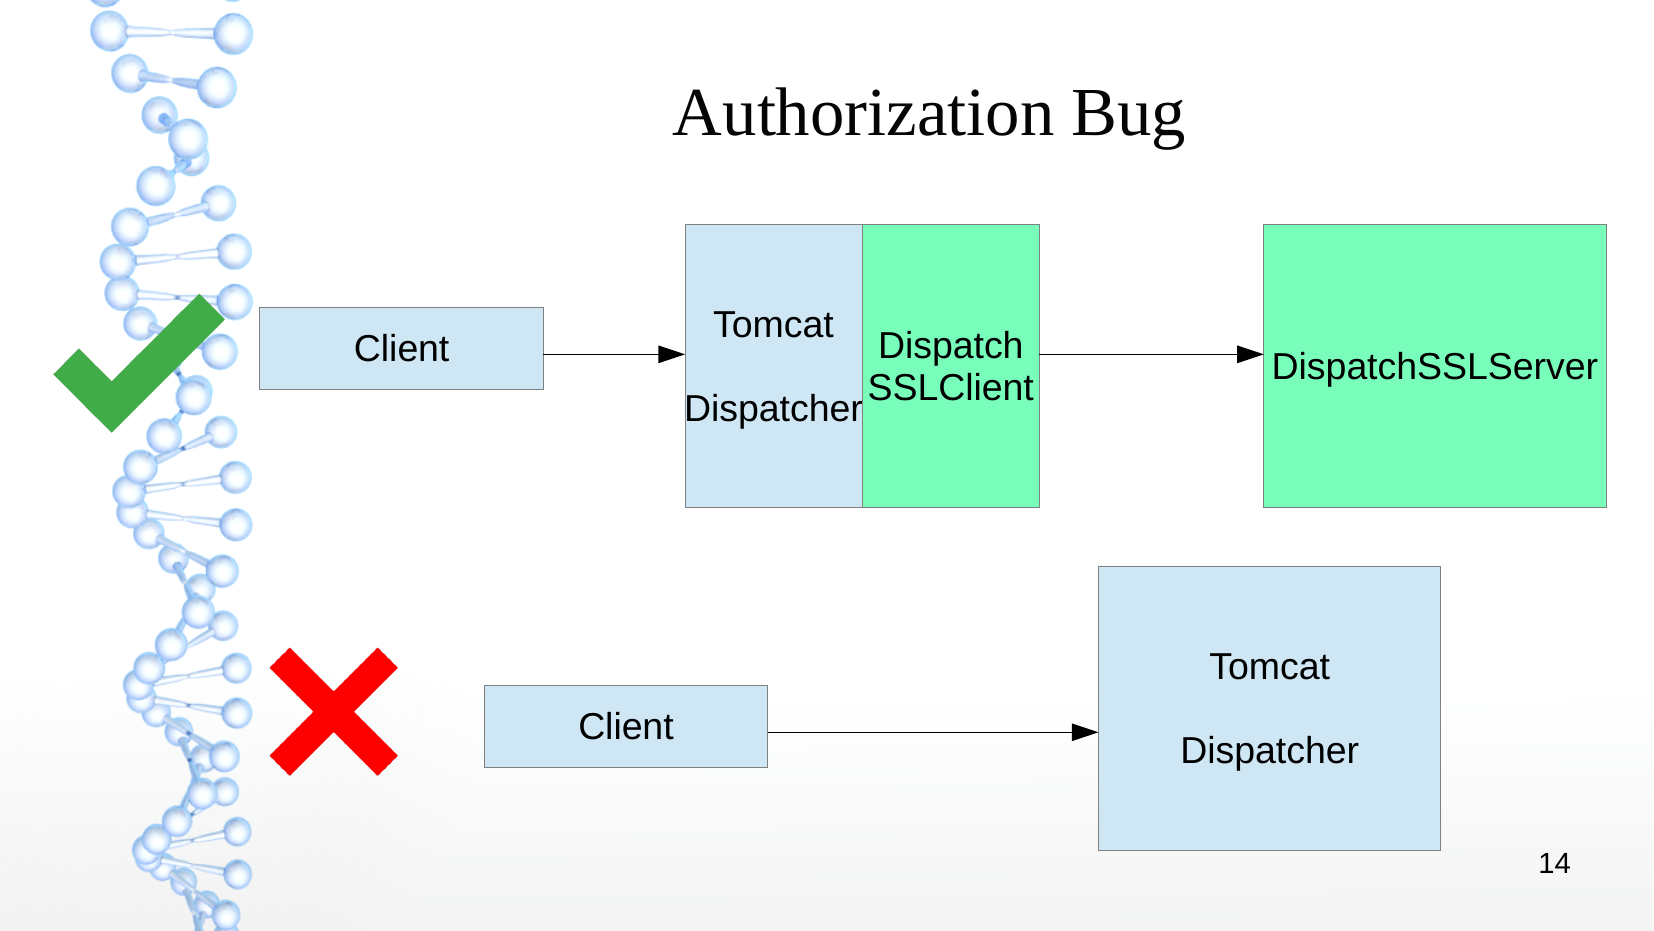

# Authorization Bug
Tomcat
Dispatcher
Dispatch
SSLClient
DispatchSSLServer
Client
Tomcat
Dispatcher
Client
14